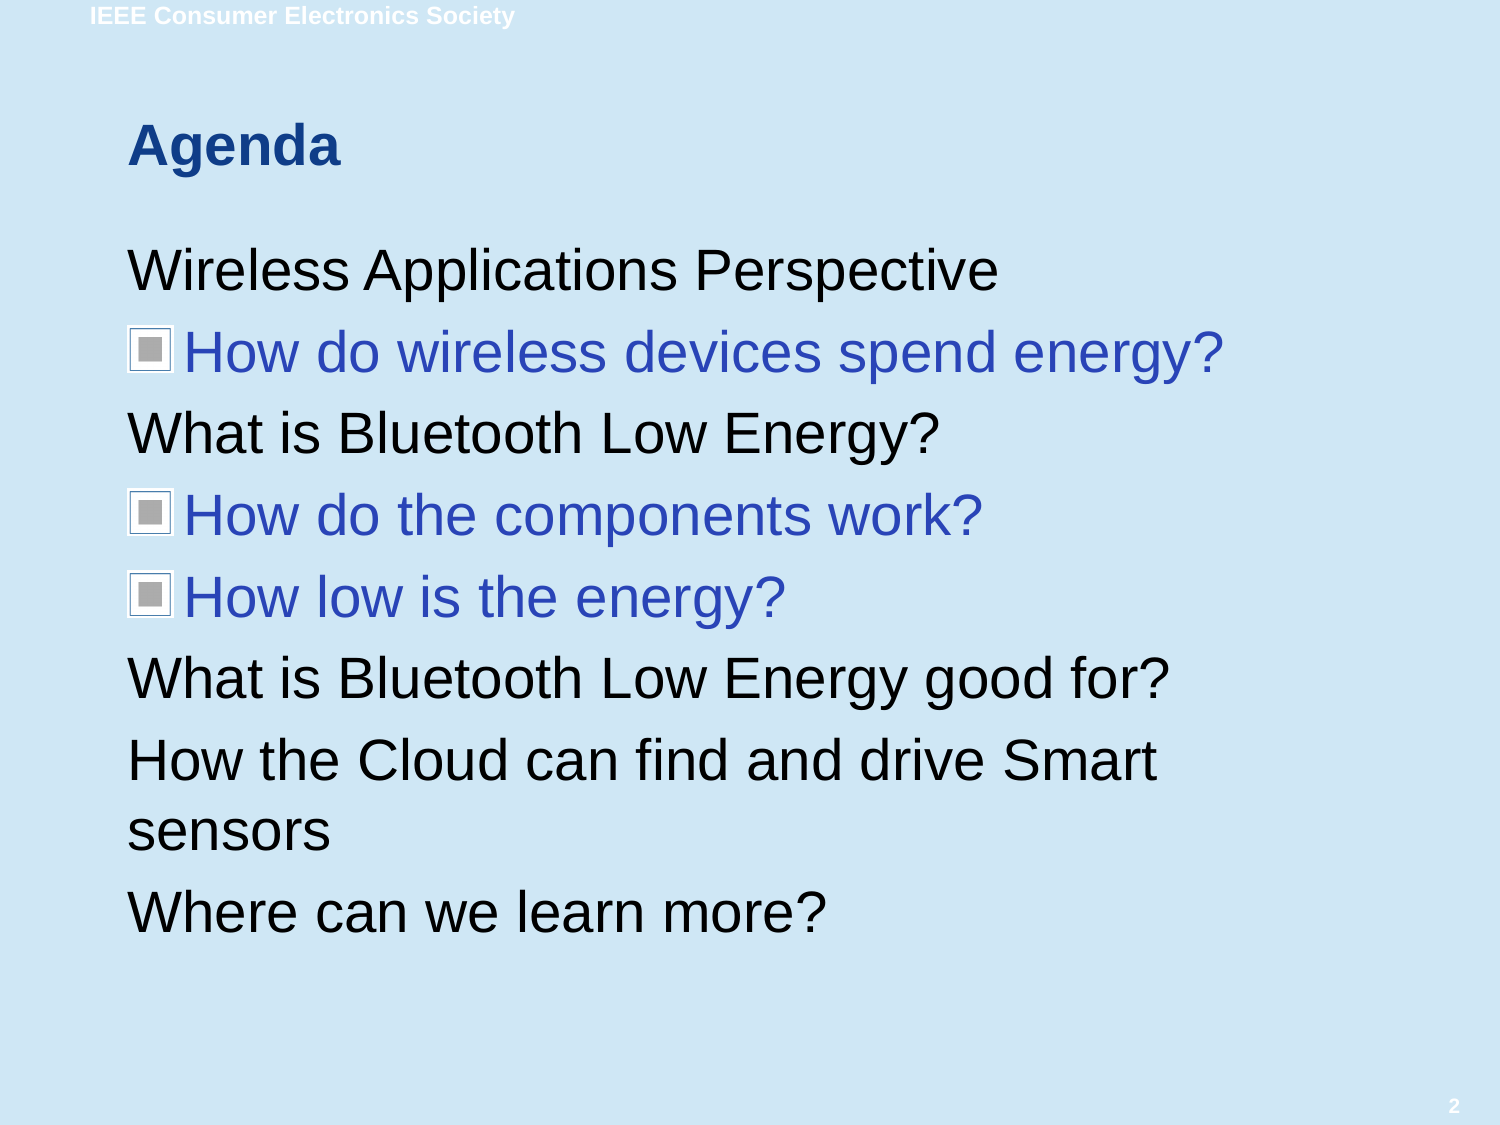

# Agenda
Wireless Applications Perspective
How do wireless devices spend energy?
What is Bluetooth Low Energy?
How do the components work?
How low is the energy?
What is Bluetooth Low Energy good for?
How the Cloud can find and drive Smart sensors
Where can we learn more?